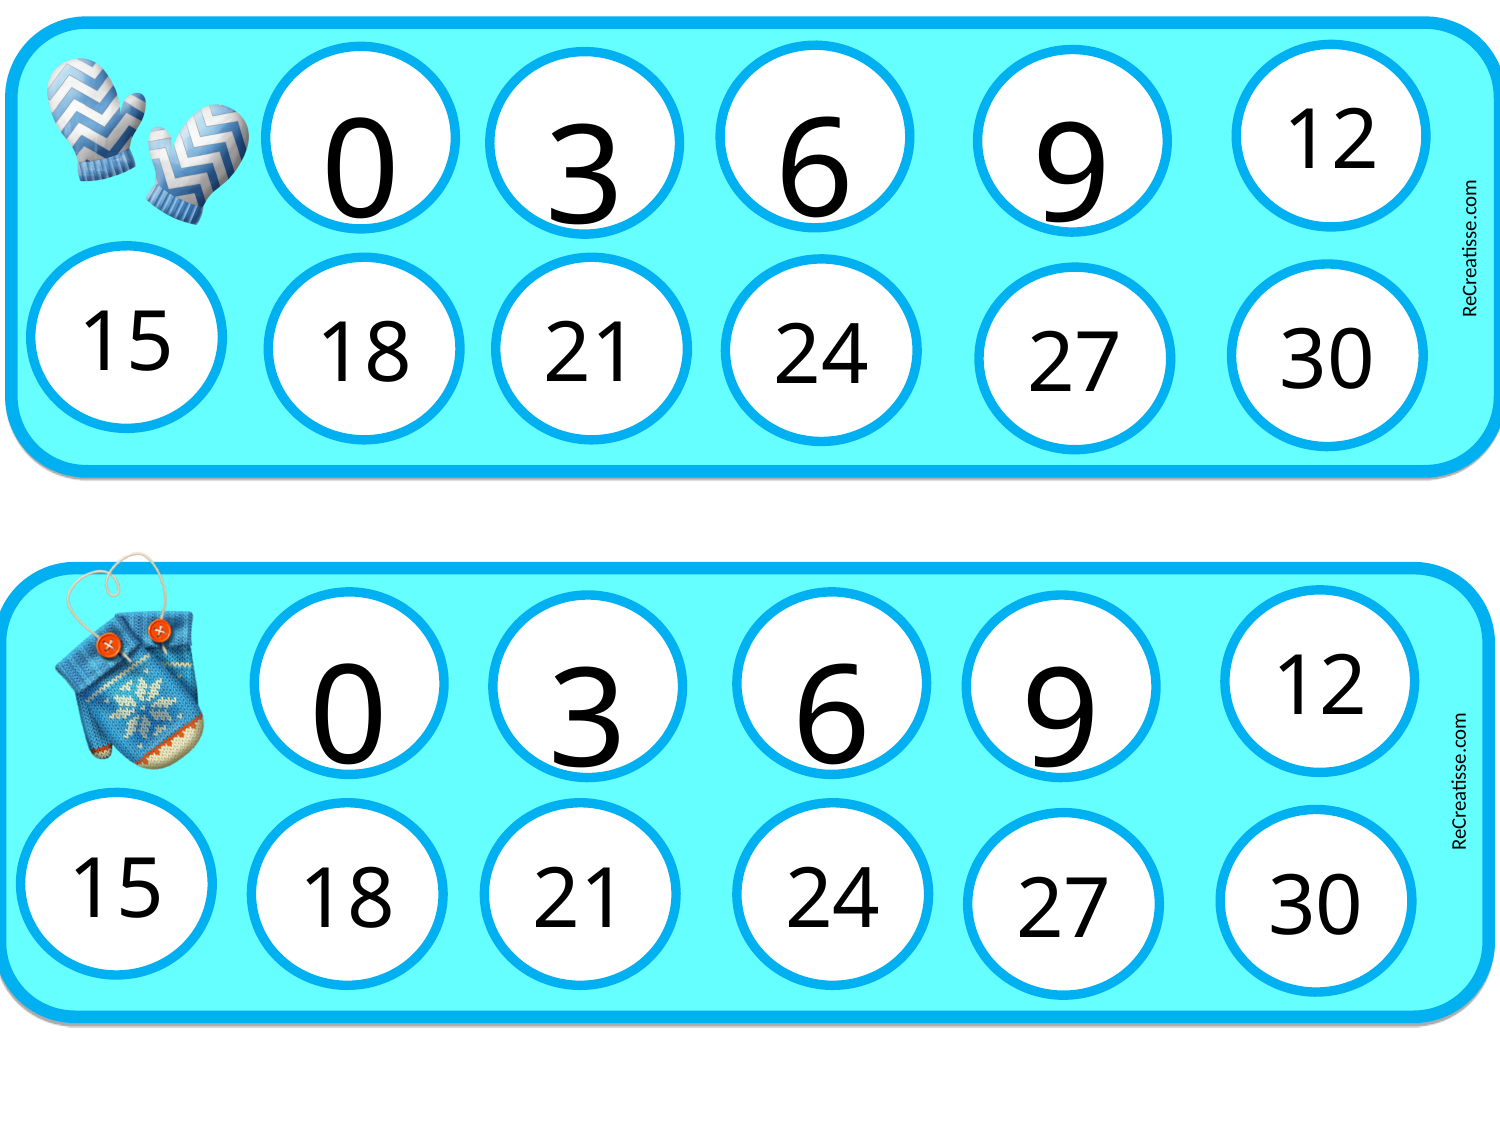

12
6
0
9
3
ReCreatisse.com
15
18
21
24
30
27
12
0
6
3
9
ReCreatisse.com
15
18
21
24
30
27